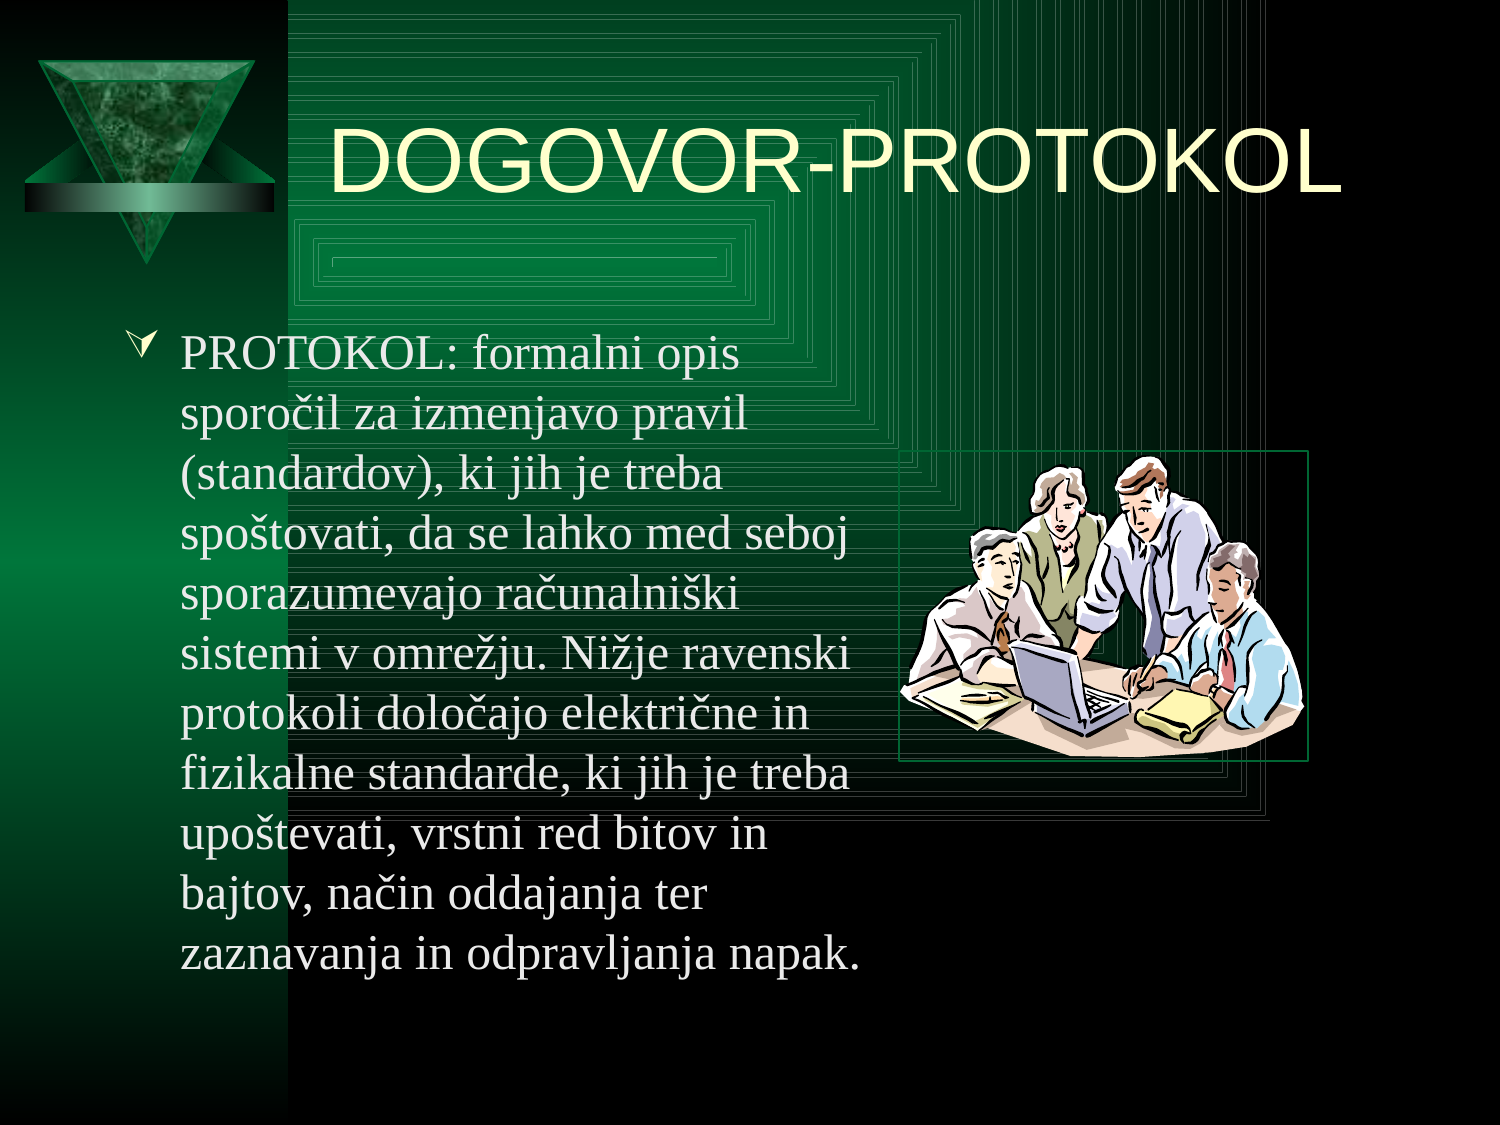

# DOGOVOR-PROTOKOL
PROTOKOL: formalni opis sporočil za izmenjavo pravil (standardov), ki jih je treba spoštovati, da se lahko med seboj sporazumevajo računalniški sistemi v omrežju. Nižje ravenski protokoli določajo električne in fizikalne standarde, ki jih je treba upoštevati, vrstni red bitov in bajtov, način oddajanja ter zaznavanja in odpravljanja napak.